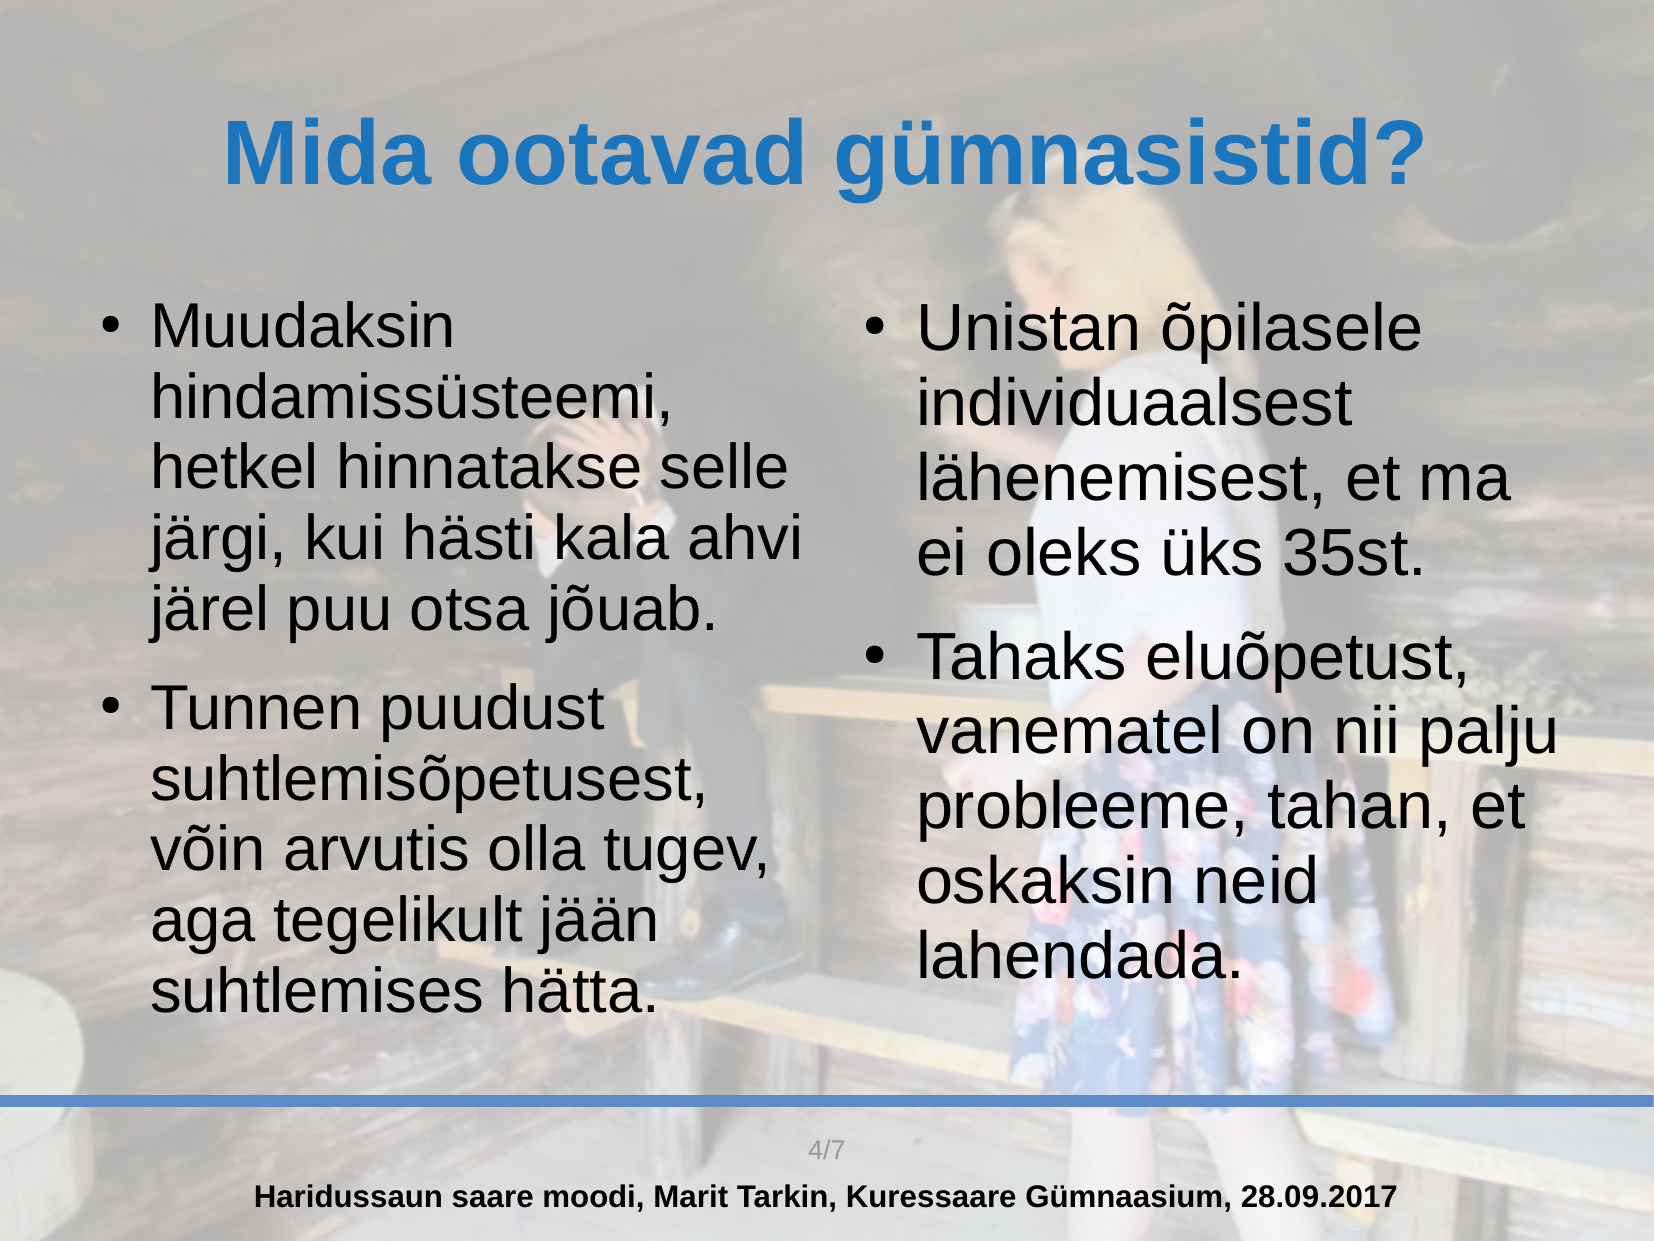

# Mida ootavad gümnasistid?
Muudaksin hindamissüsteemi, hetkel hinnatakse selle järgi, kui hästi kala ahvi järel puu otsa jõuab.
Tunnen puudust suhtlemisõpetusest, võin arvutis olla tugev, aga tegelikult jään suhtlemises hätta.
Unistan õpilasele individuaalsest lähenemisest, et ma ei oleks üks 35st.
Tahaks eluõpetust, vanematel on nii palju probleeme, tahan, et oskaksin neid lahendada.